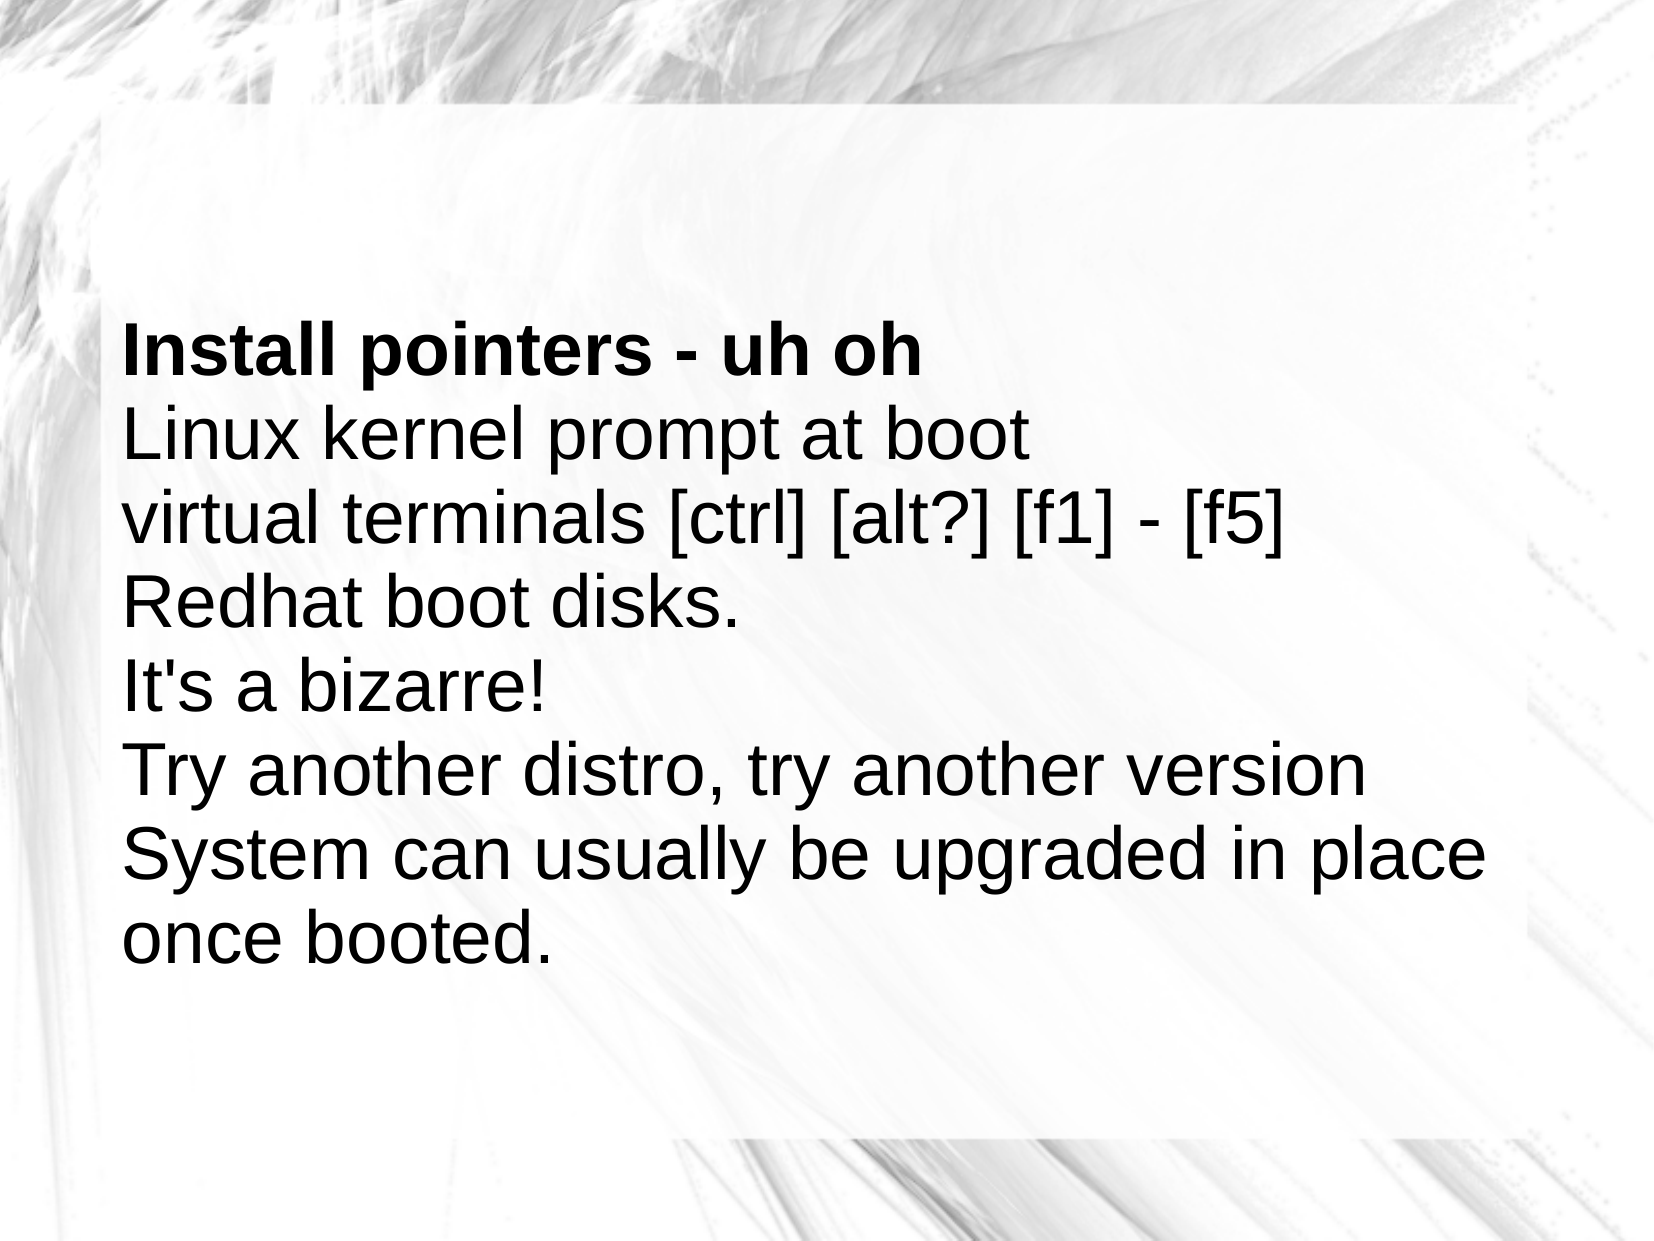

Install pointers - uh oh
Linux kernel prompt at boot
virtual terminals [ctrl] [alt?] [f1] - [f5]
Redhat boot disks.
It's a bizarre!
Try another distro, try another version
System can usually be upgraded in place
once booted.